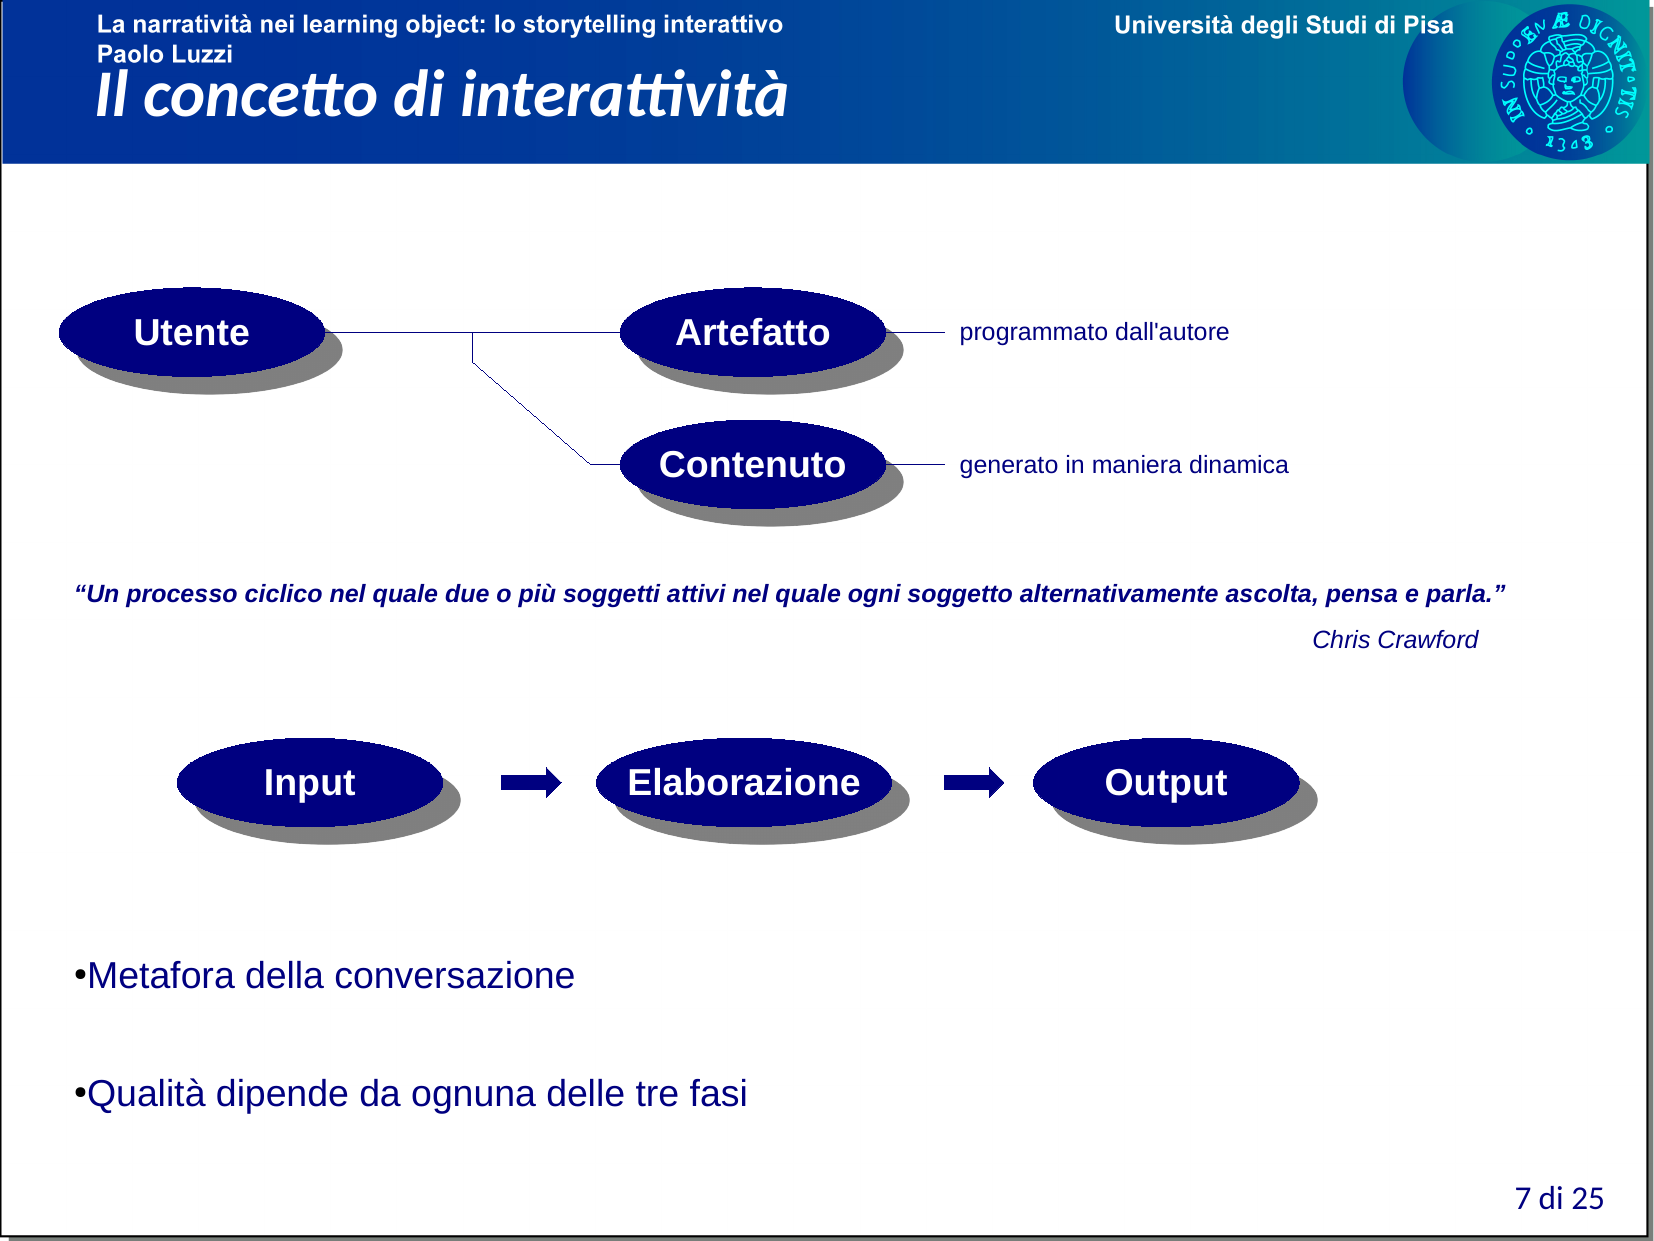

Il concetto di interattività
Utente
Artefatto
programmato dall'autore
Contenuto
generato in maniera dinamica
“Un processo ciclico nel quale due o più soggetti attivi nel quale ogni soggetto alternativamente ascolta, pensa e parla.”
Chris Crawford
Input
Elaborazione
Output
Metafora della conversazione
Qualità dipende da ognuna delle tre fasi
7
7 di 25